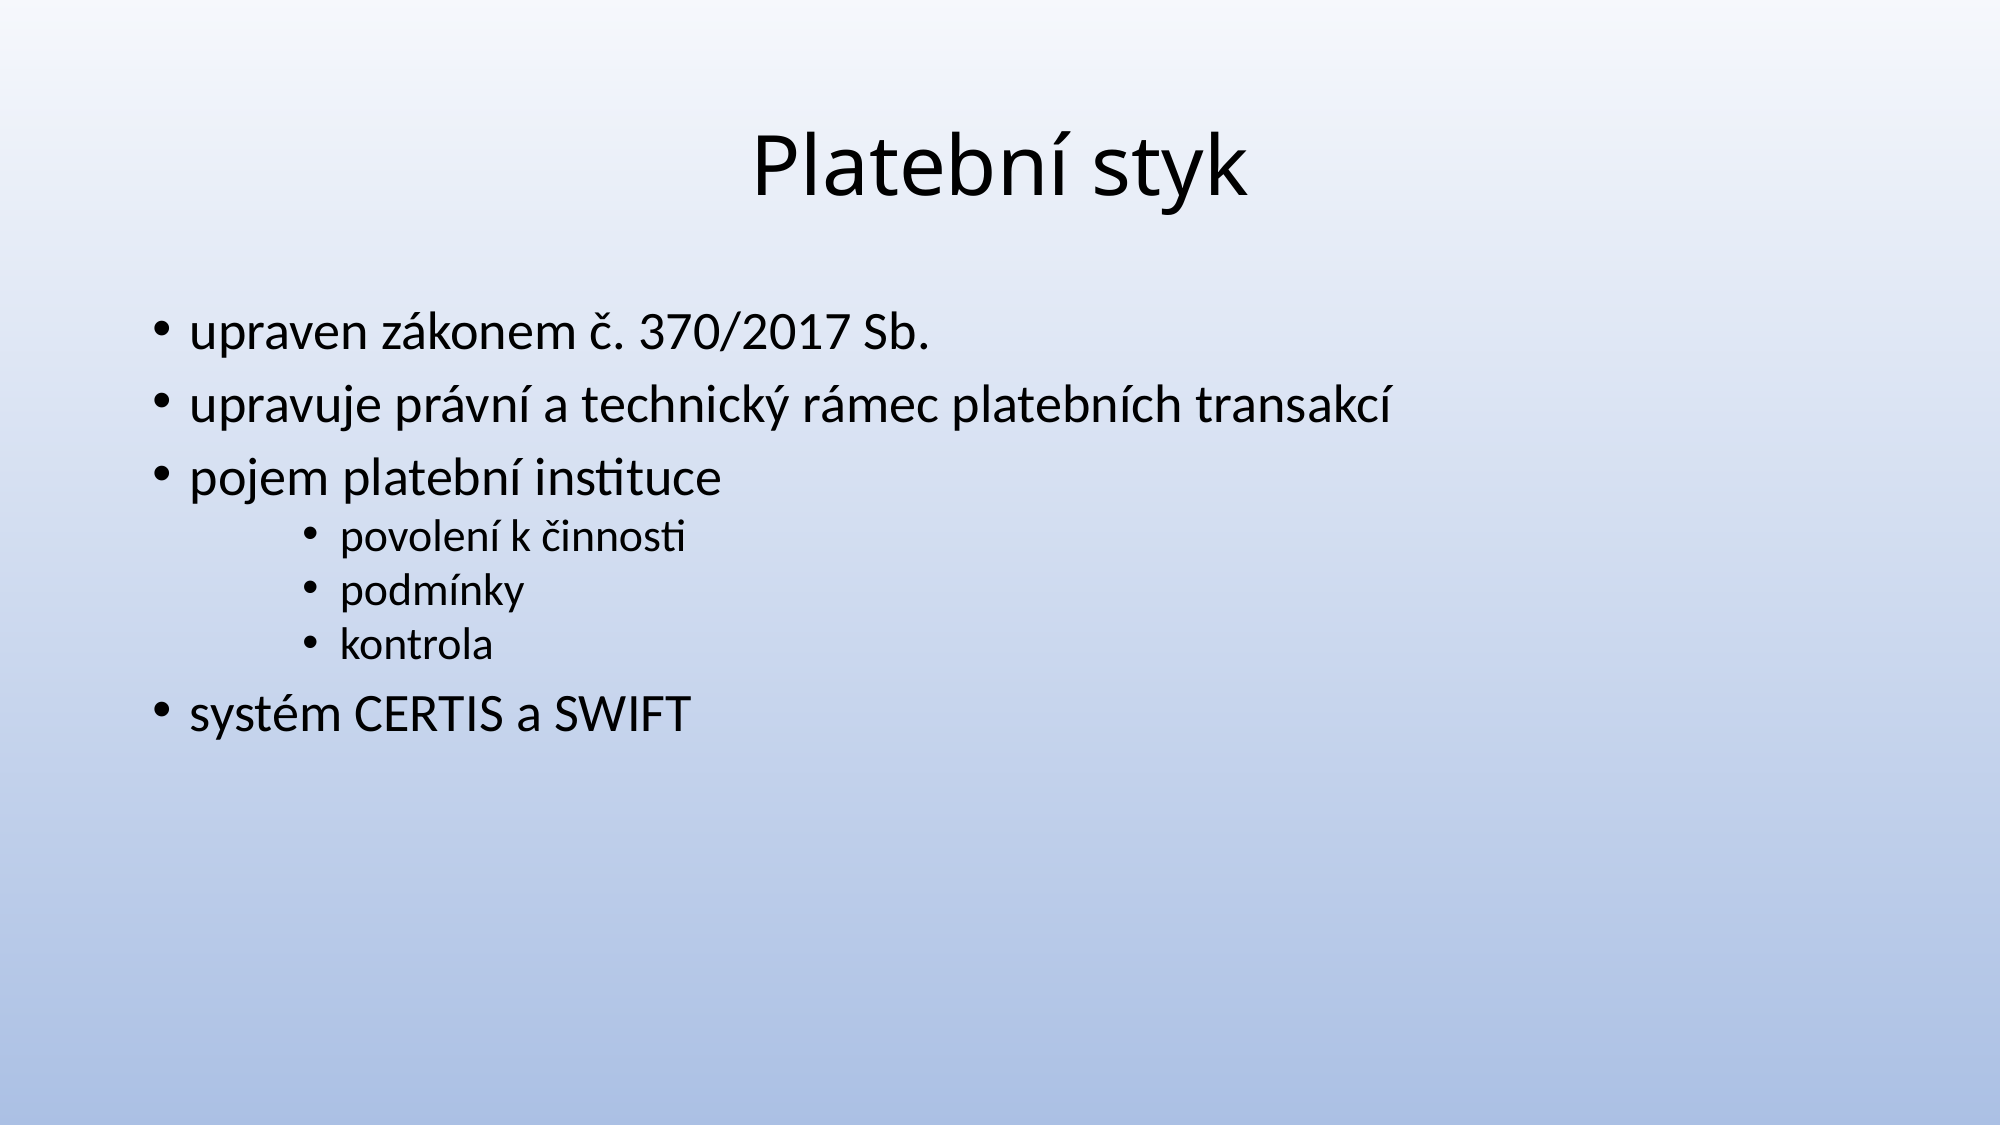

# Platební styk
upraven zákonem č. 370/2017 Sb.
upravuje právní a technický rámec platebních transakcí
pojem platební instituce
povolení k činnosti
podmínky
kontrola
systém CERTIS a SWIFT